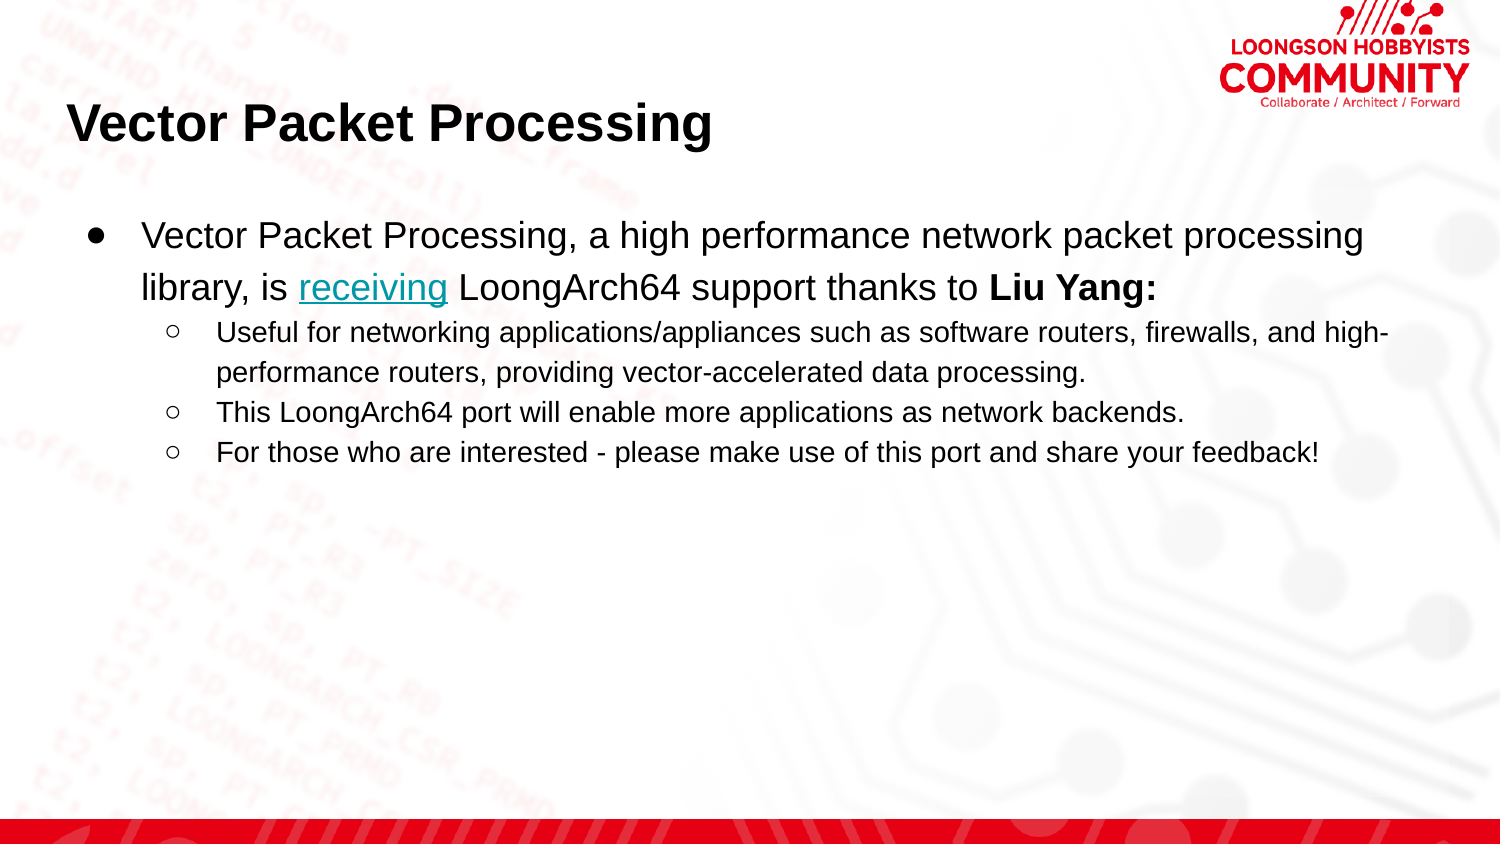

# Vector Packet Processing
Vector Packet Processing, a high performance network packet processing library, is receiving LoongArch64 support thanks to Liu Yang:
Useful for networking applications/appliances such as software routers, firewalls, and high-performance routers, providing vector-accelerated data processing.
This LoongArch64 port will enable more applications as network backends.
For those who are interested - please make use of this port and share your feedback!